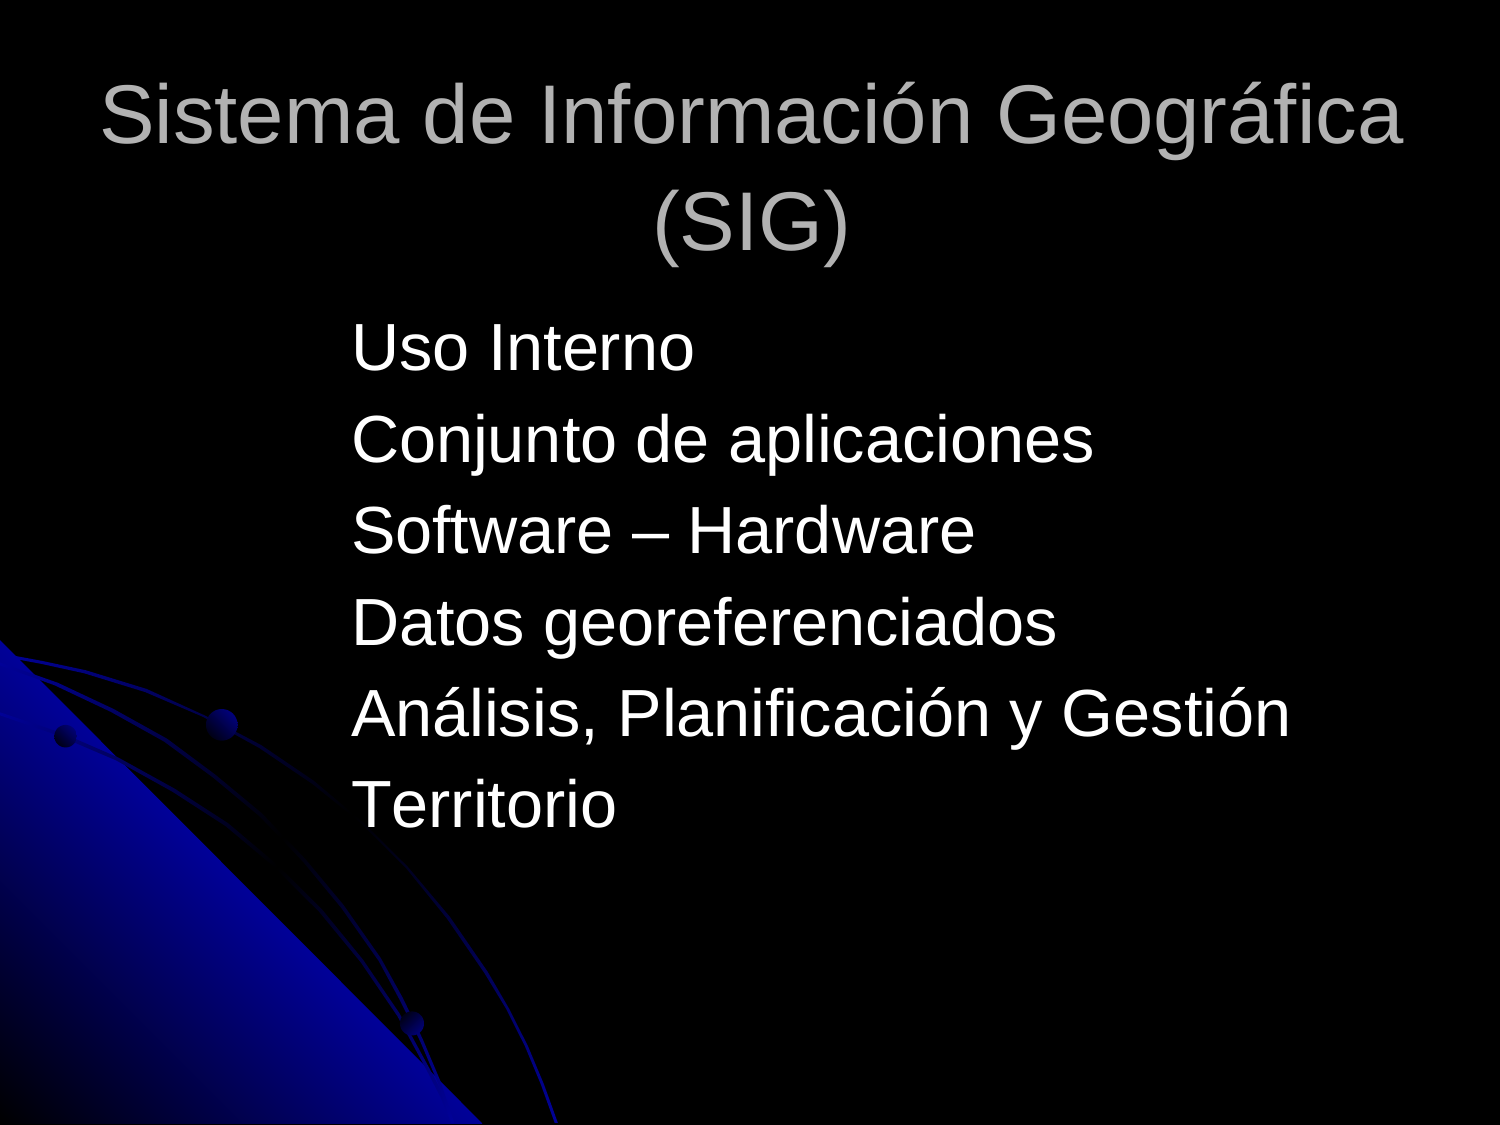

# Sistema de Información Geográfica (SIG)‏
Uso Interno
Conjunto de aplicaciones
Software – Hardware
Datos georeferenciados
Análisis, Planificación y Gestión
Territorio